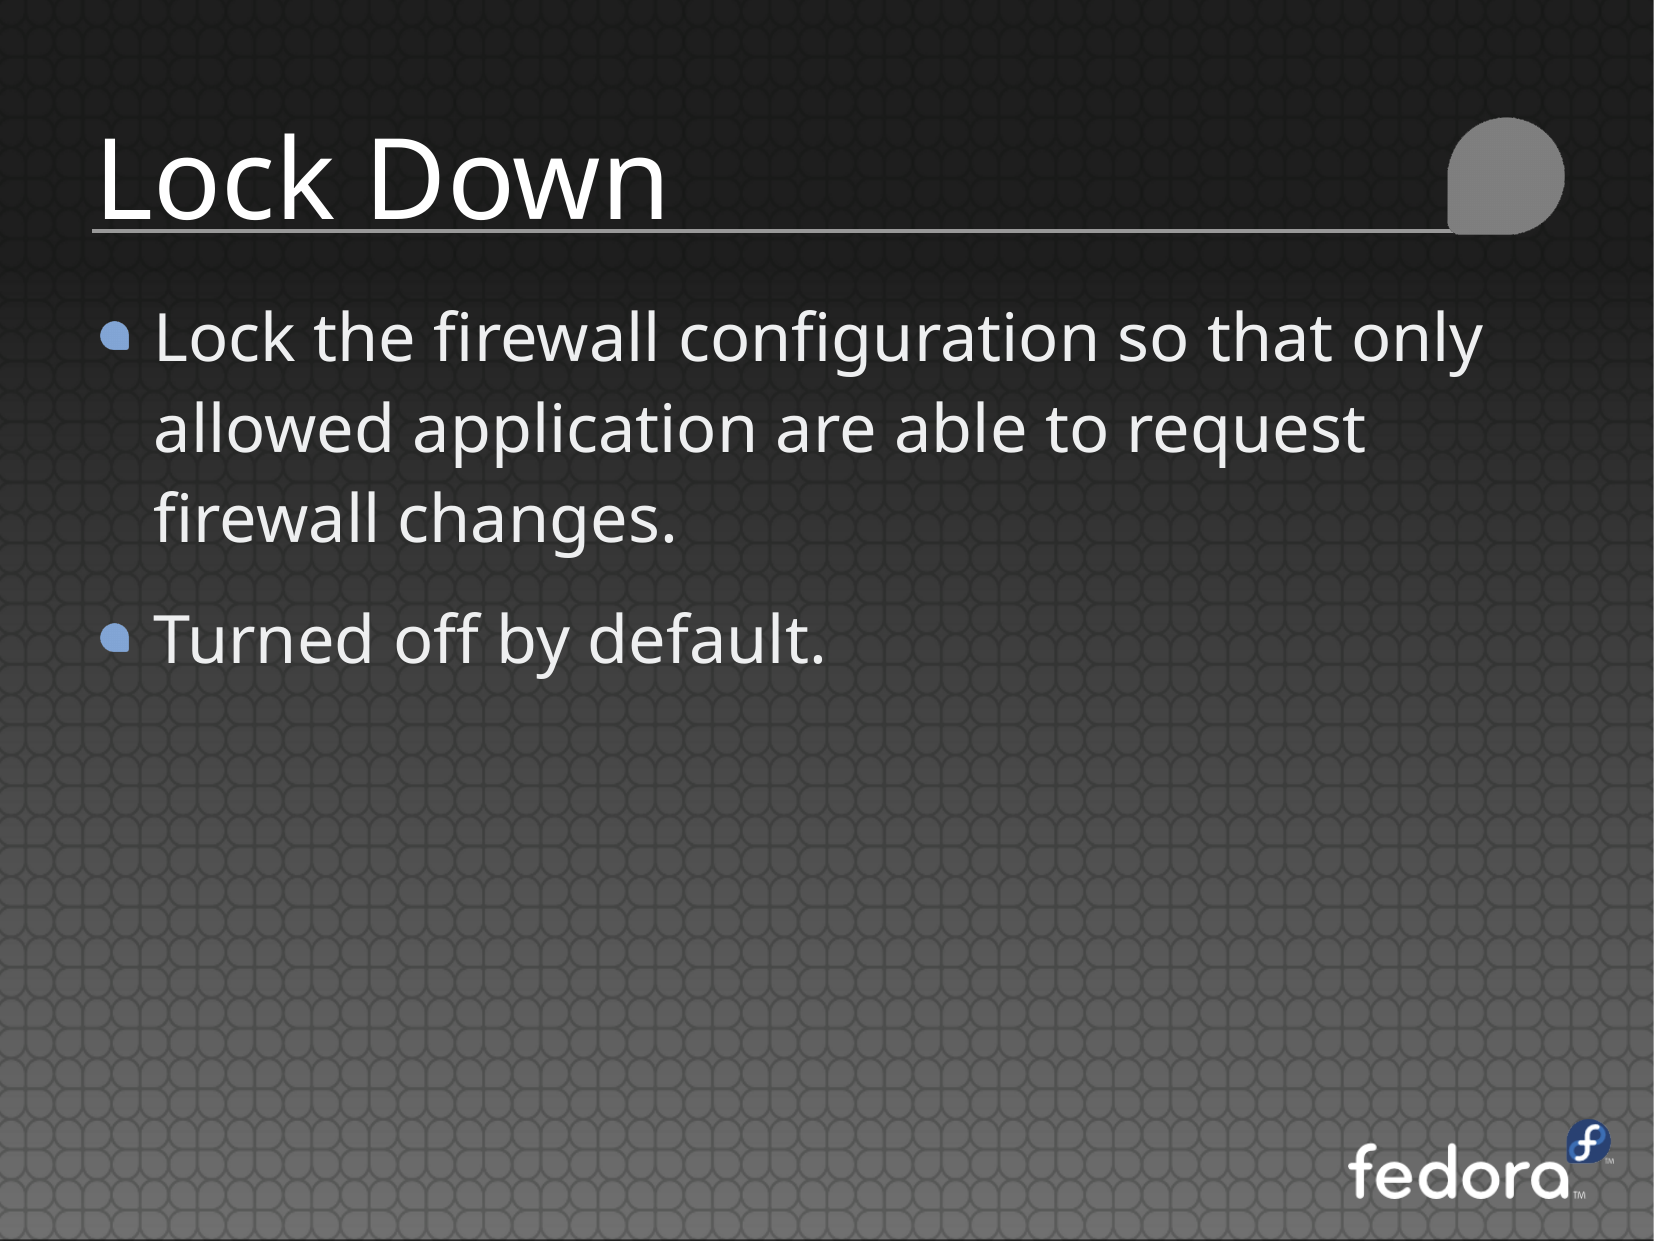

Lock Down
# Lock the firewall configuration so that only allowed application are able to request firewall changes.
Turned off by default.